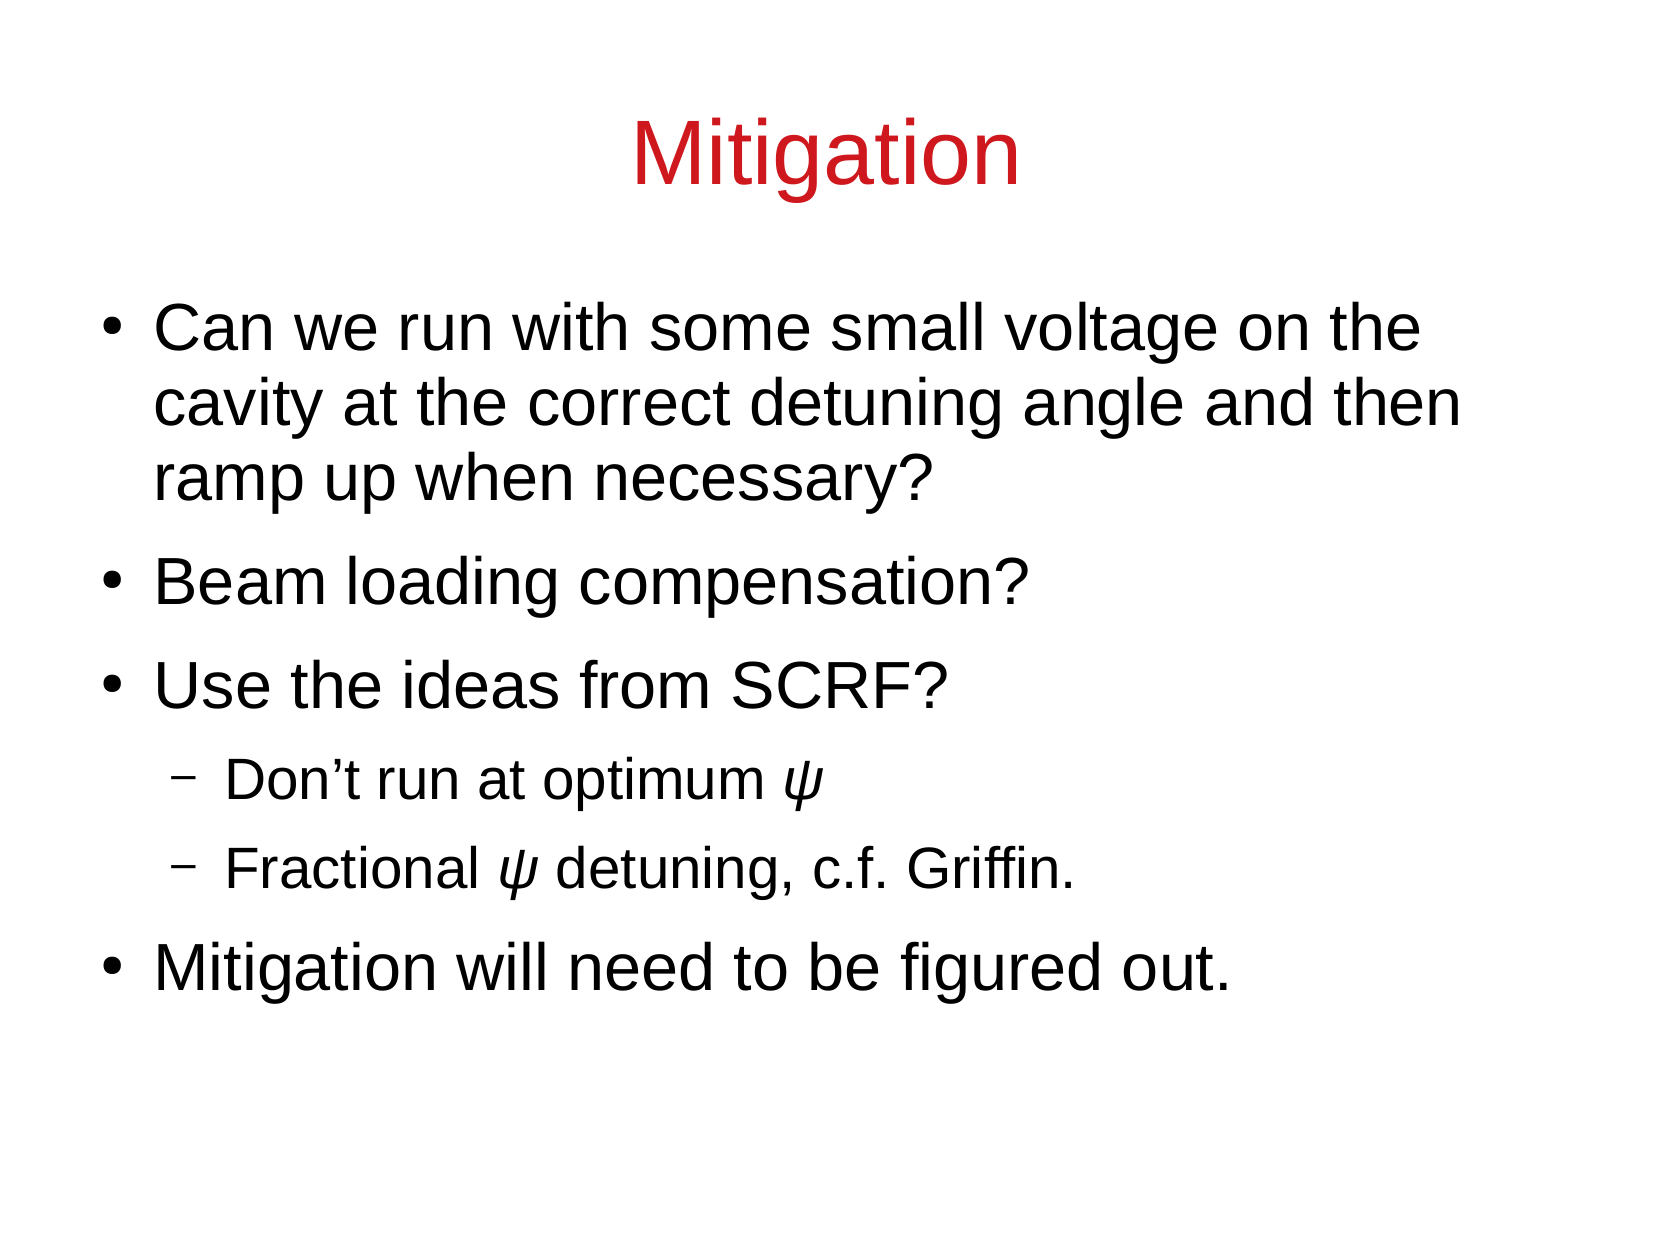

# Mitigation
Can we run with some small voltage on the cavity at the correct detuning angle and then ramp up when necessary?
Beam loading compensation?
Use the ideas from SCRF?
Don’t run at optimum ψ
Fractional ψ detuning, c.f. Griffin.
Mitigation will need to be figured out.